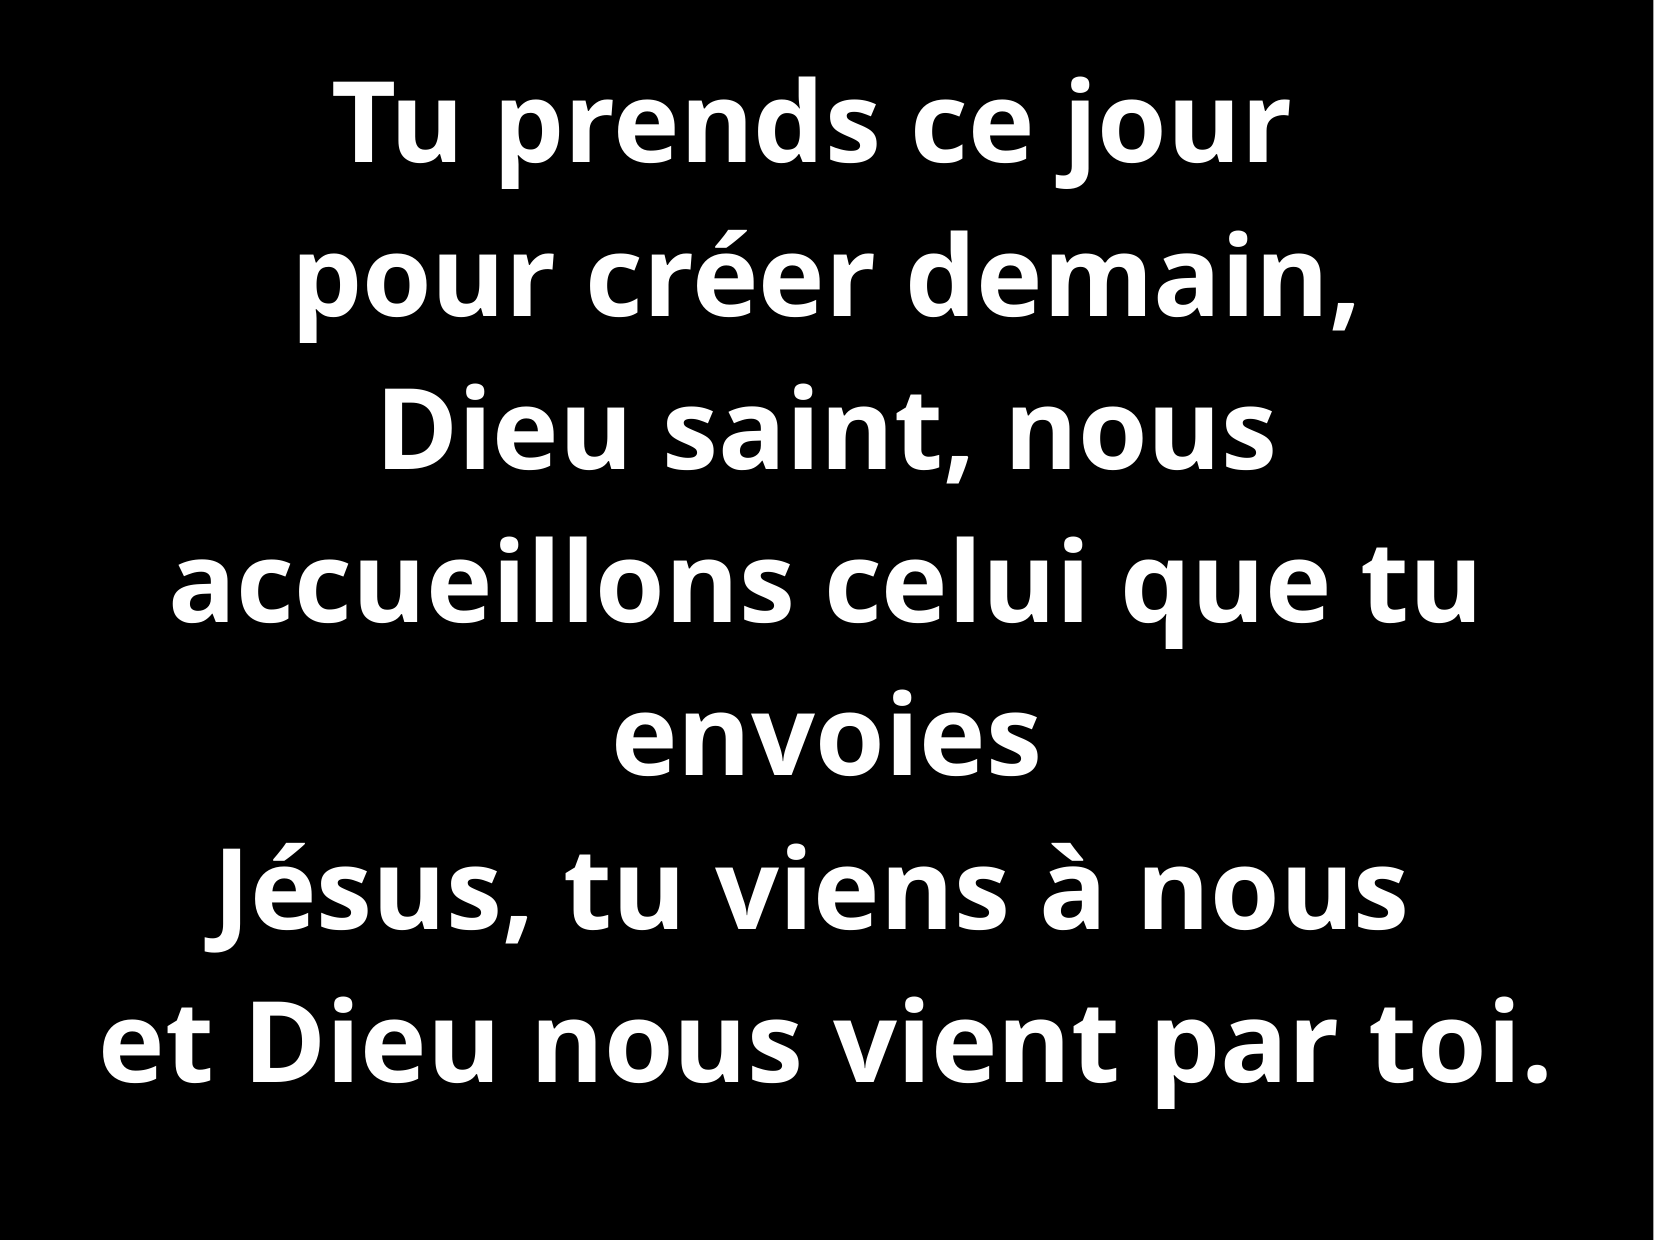

# Tu prends ce jour
pour créer demain,
Dieu saint, nous accueillons celui que tu envoies
Jésus, tu viens à nous
et Dieu nous vient par toi.